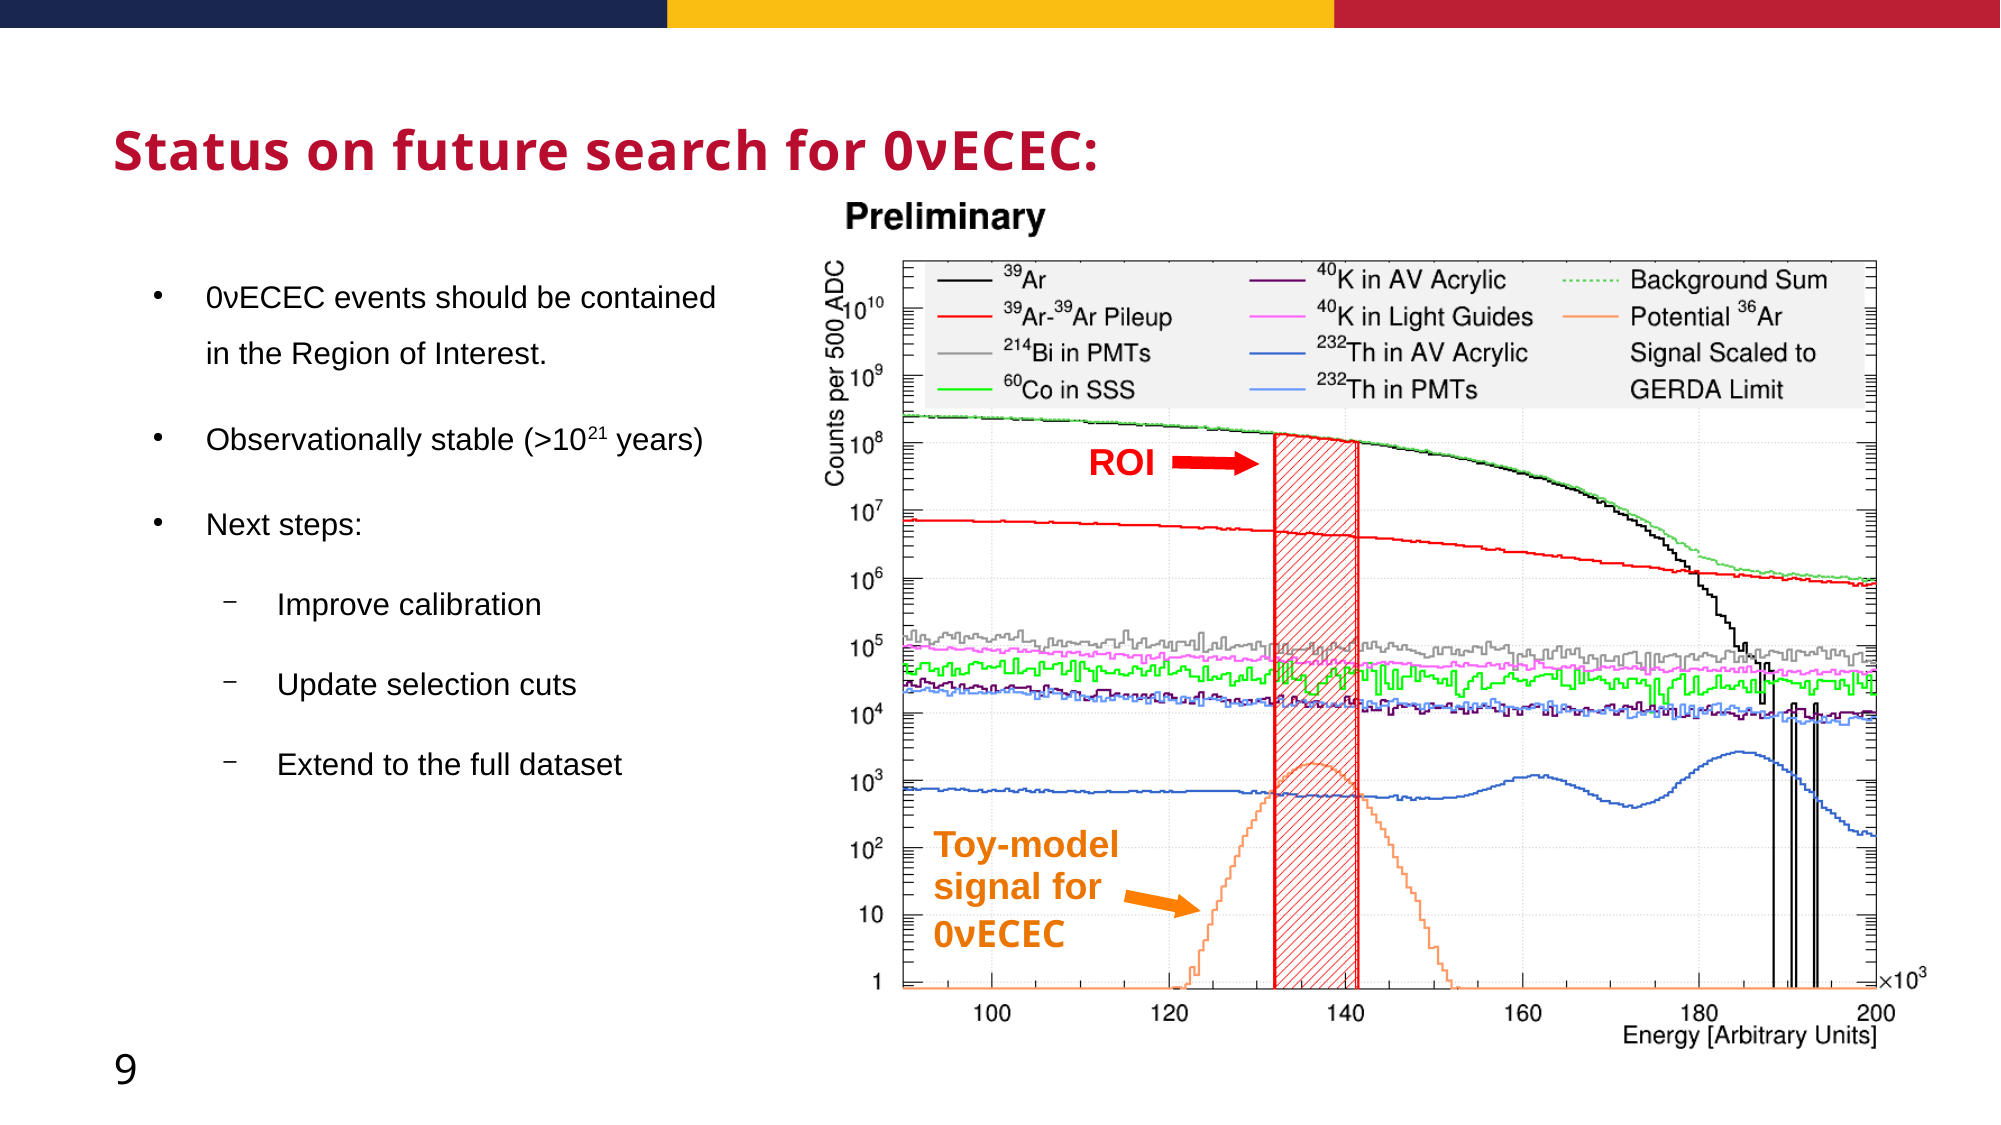

# Status on future search for 0νECEC:
0νECEC events should be contained in the Region of Interest.
Observationally stable (>1021 years)
Next steps:
Improve calibration
Update selection cuts
Extend to the full dataset
ROI
Toy-model
signal for
0νECEC